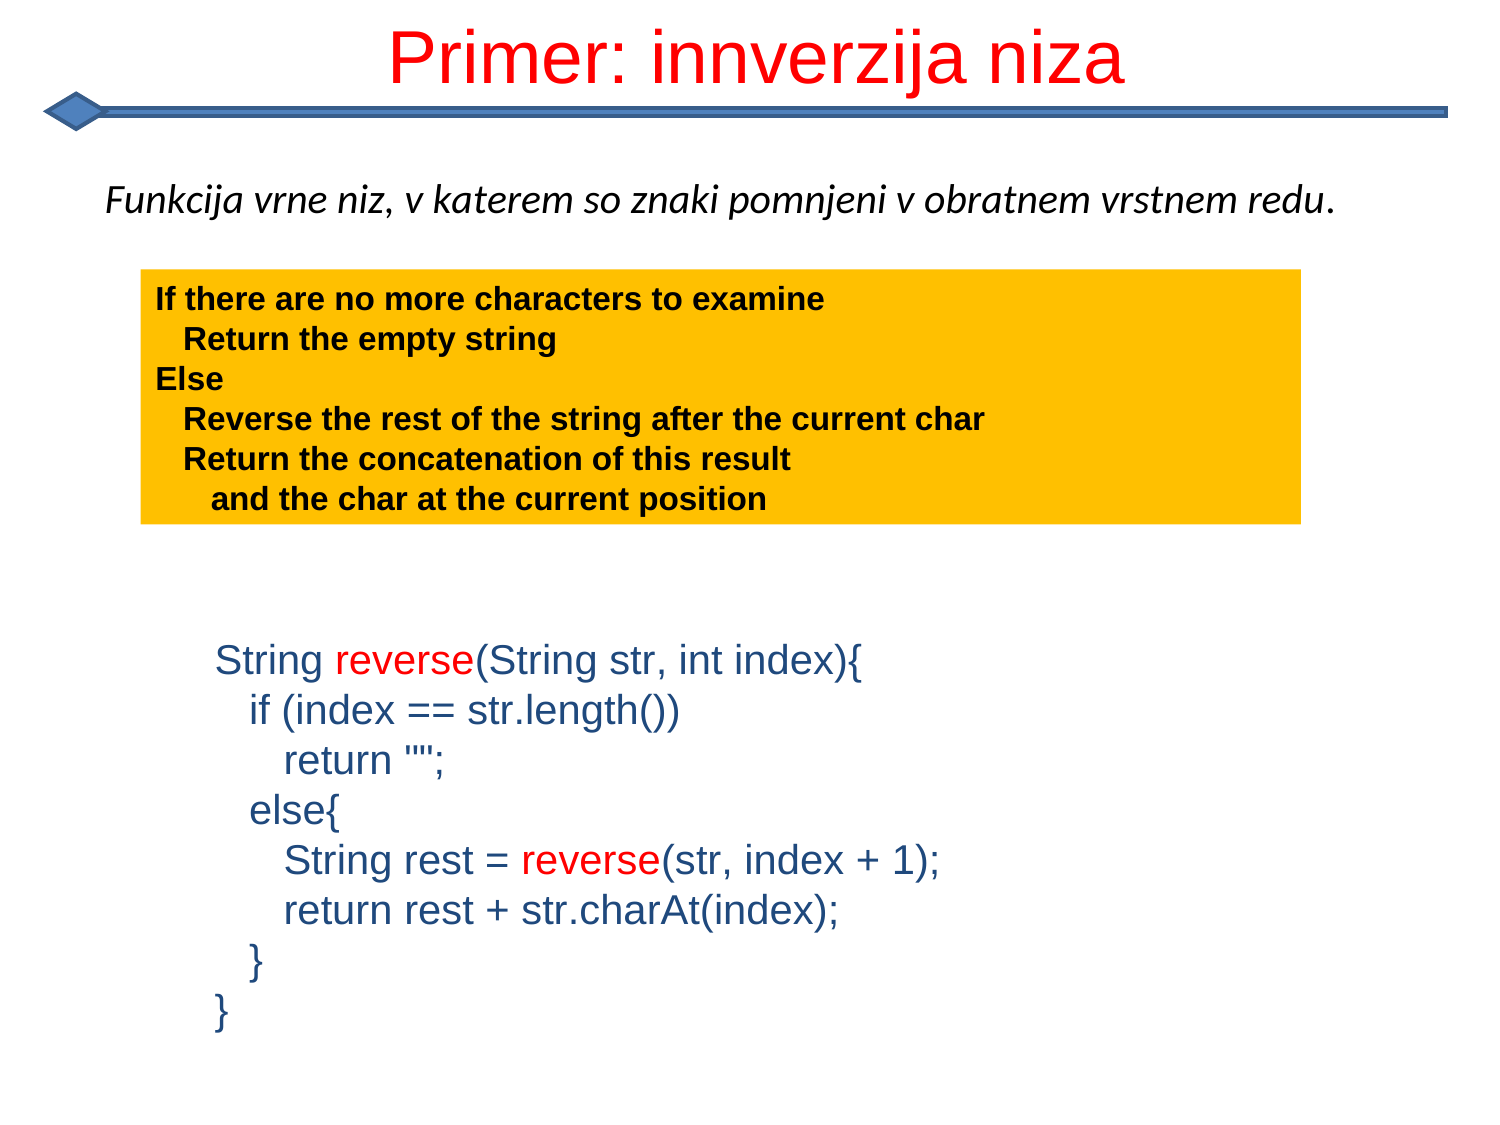

# Primer: innverzija niza
Funkcija vrne niz, v katerem so znaki pomnjeni v obratnem vrstnem redu.
If there are no more characters to examine
 Return the empty string
Else
 Reverse the rest of the string after the current char
 Return the concatenation of this result
 and the char at the current position
String reverse(String str, int index){
 if (index == str.length())
 return "";
 else{
 String rest = reverse(str, index + 1);
 return rest + str.charAt(index);
 }
}